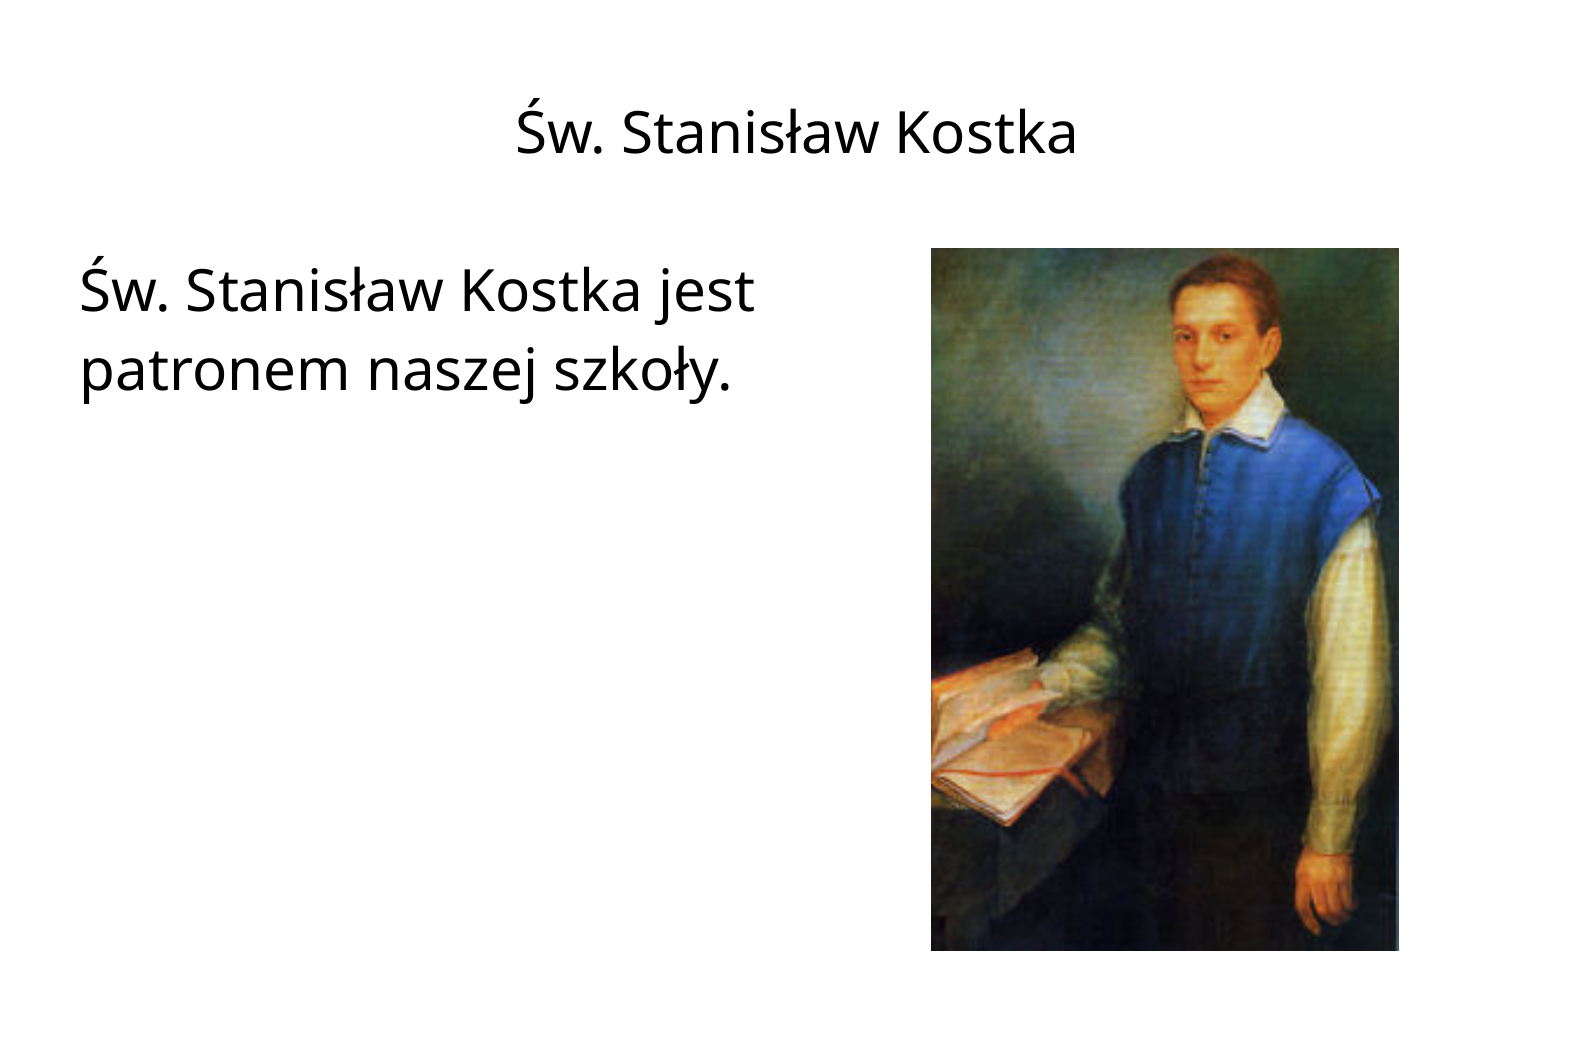

# Św. Stanisław Kostka
Św. Stanisław Kostka jest patronem naszej szkoły.